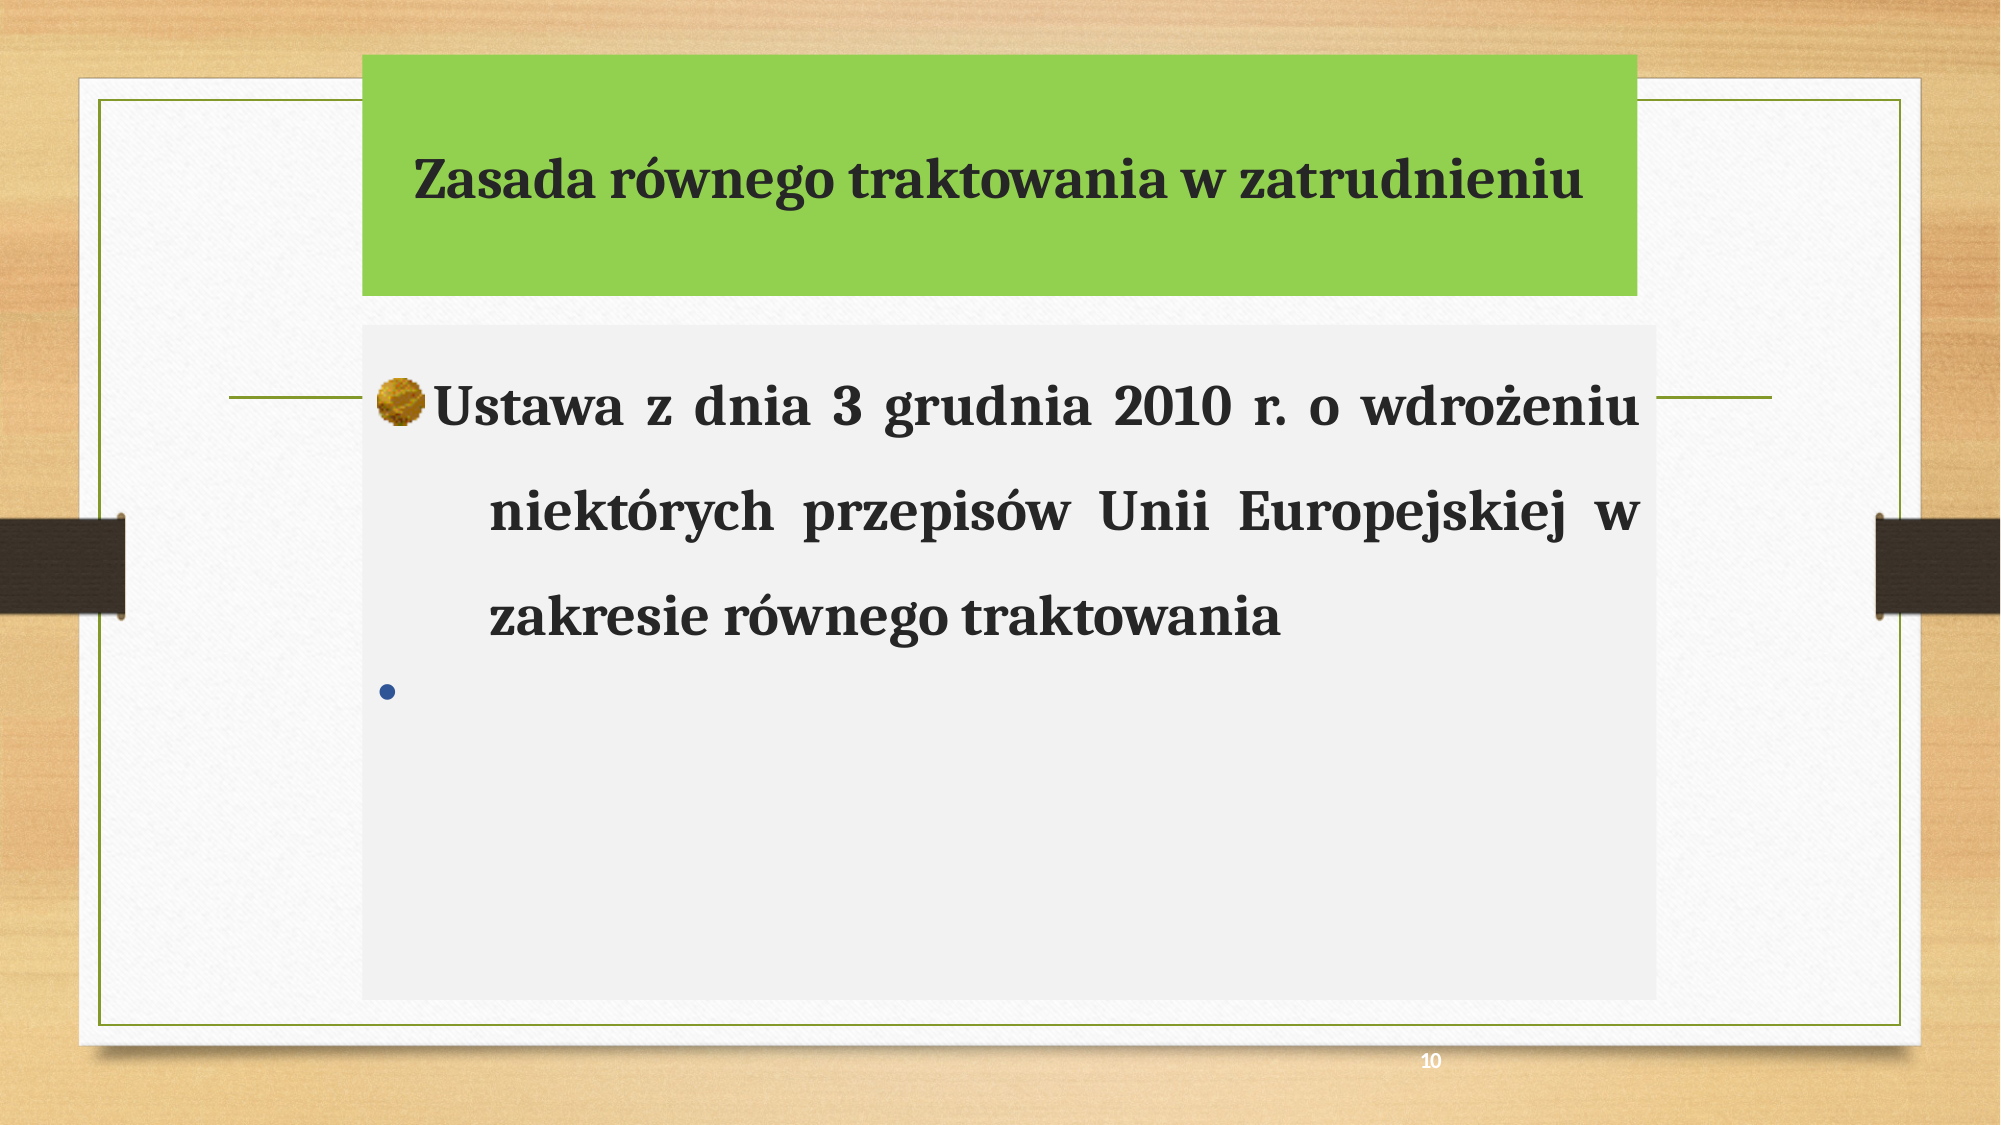

# Zasada równego traktowania w zatrudnieniu
Ustawa z dnia 3 grudnia 2010 r. o wdrożeniu niektórych przepisów Unii Europejskiej w zakresie równego traktowania